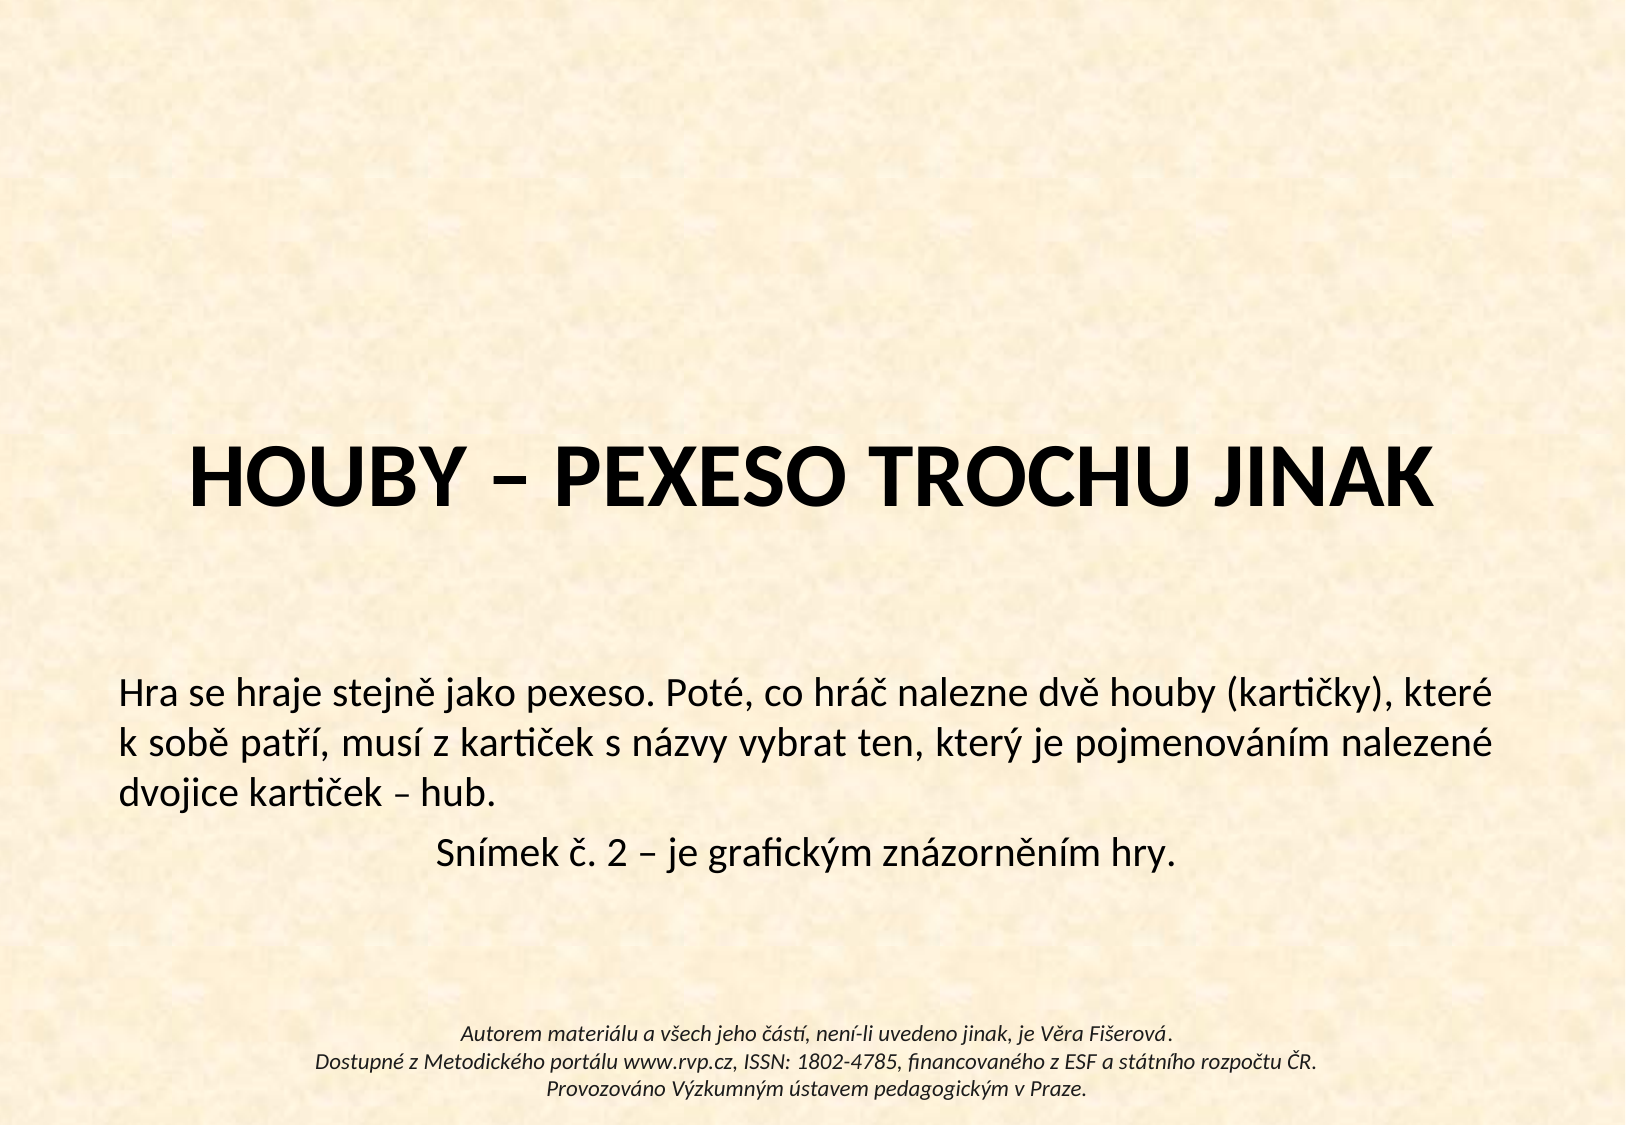

# HOUBY – PEXESO TROCHU JINAK
Hra se hraje stejně jako pexeso. Poté, co hráč nalezne dvě houby (kartičky), které k sobě patří, musí z kartiček s názvy vybrat ten, který je pojmenováním nalezené dvojice kartiček ‒ hub.
Snímek č. 2 – je grafickým znázorněním hry.
Autorem materiálu a všech jeho částí, není-li uvedeno jinak, je Věra Fišerová.
Dostupné z Metodického portálu www.rvp.cz, ISSN: 1802-4785, financovaného z ESF a státního rozpočtu ČR.
Provozováno Výzkumným ústavem pedagogickým v Praze.